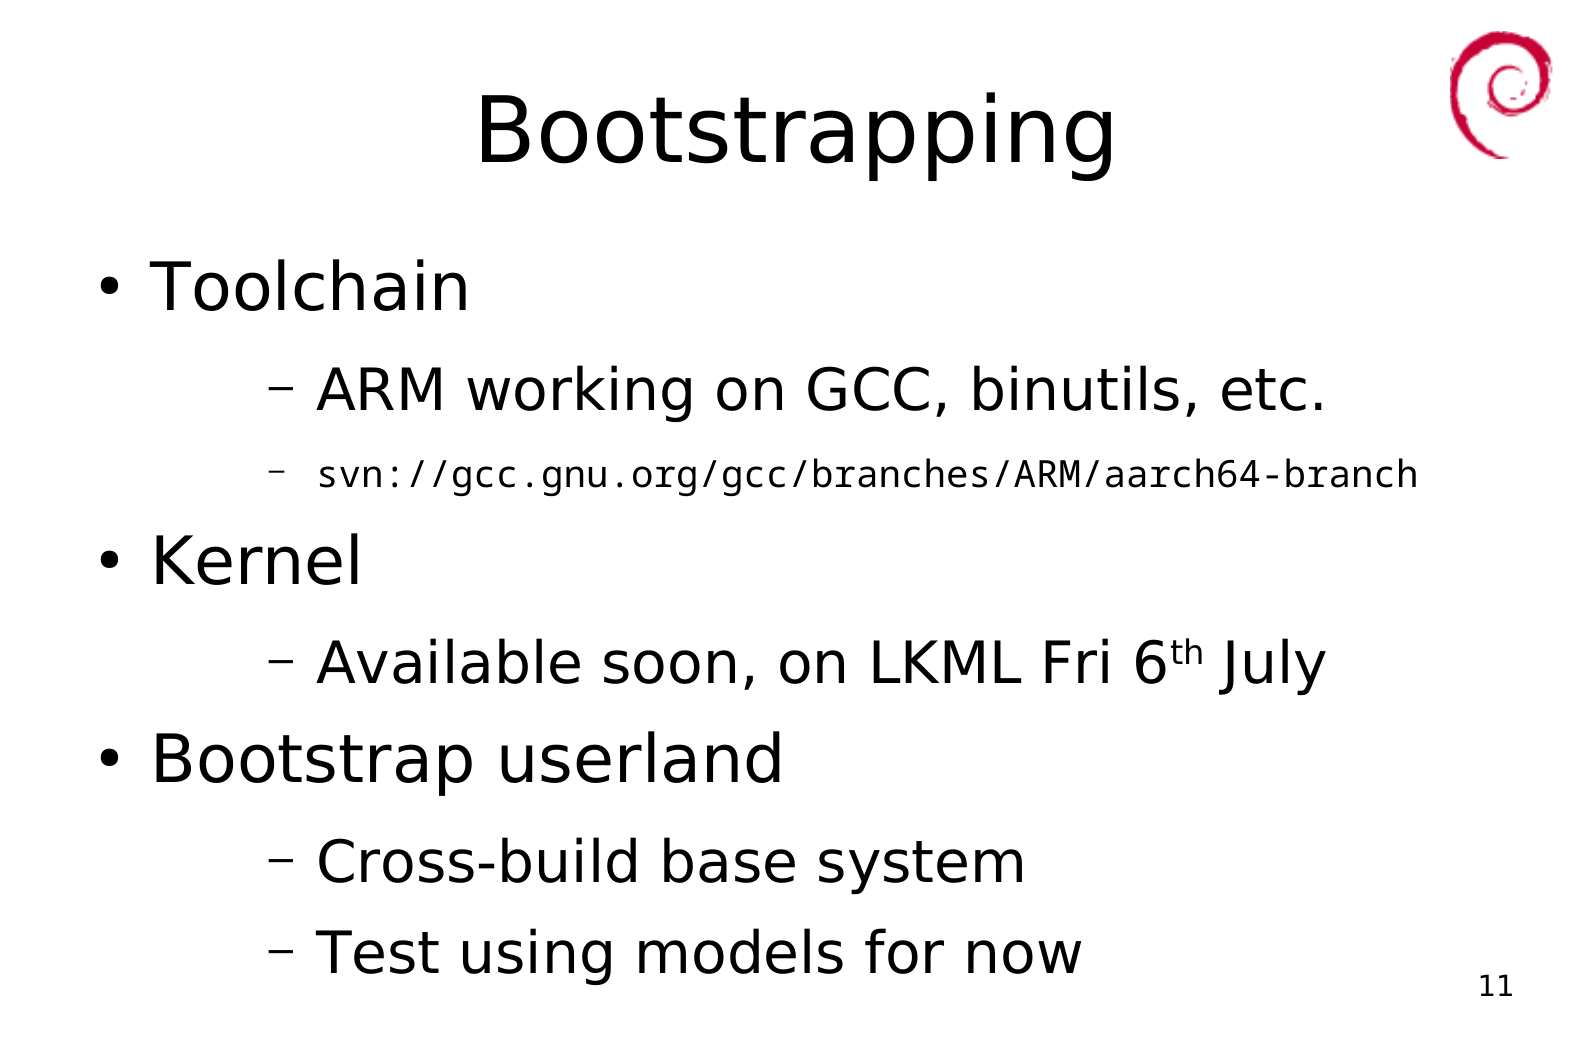

# Bootstrapping
Toolchain
ARM working on GCC, binutils, etc.
svn://gcc.gnu.org/gcc/branches/ARM/aarch64-branch
Kernel
Available soon, on LKML Fri 6th July
Bootstrap userland
Cross-build base system
Test using models for now
11